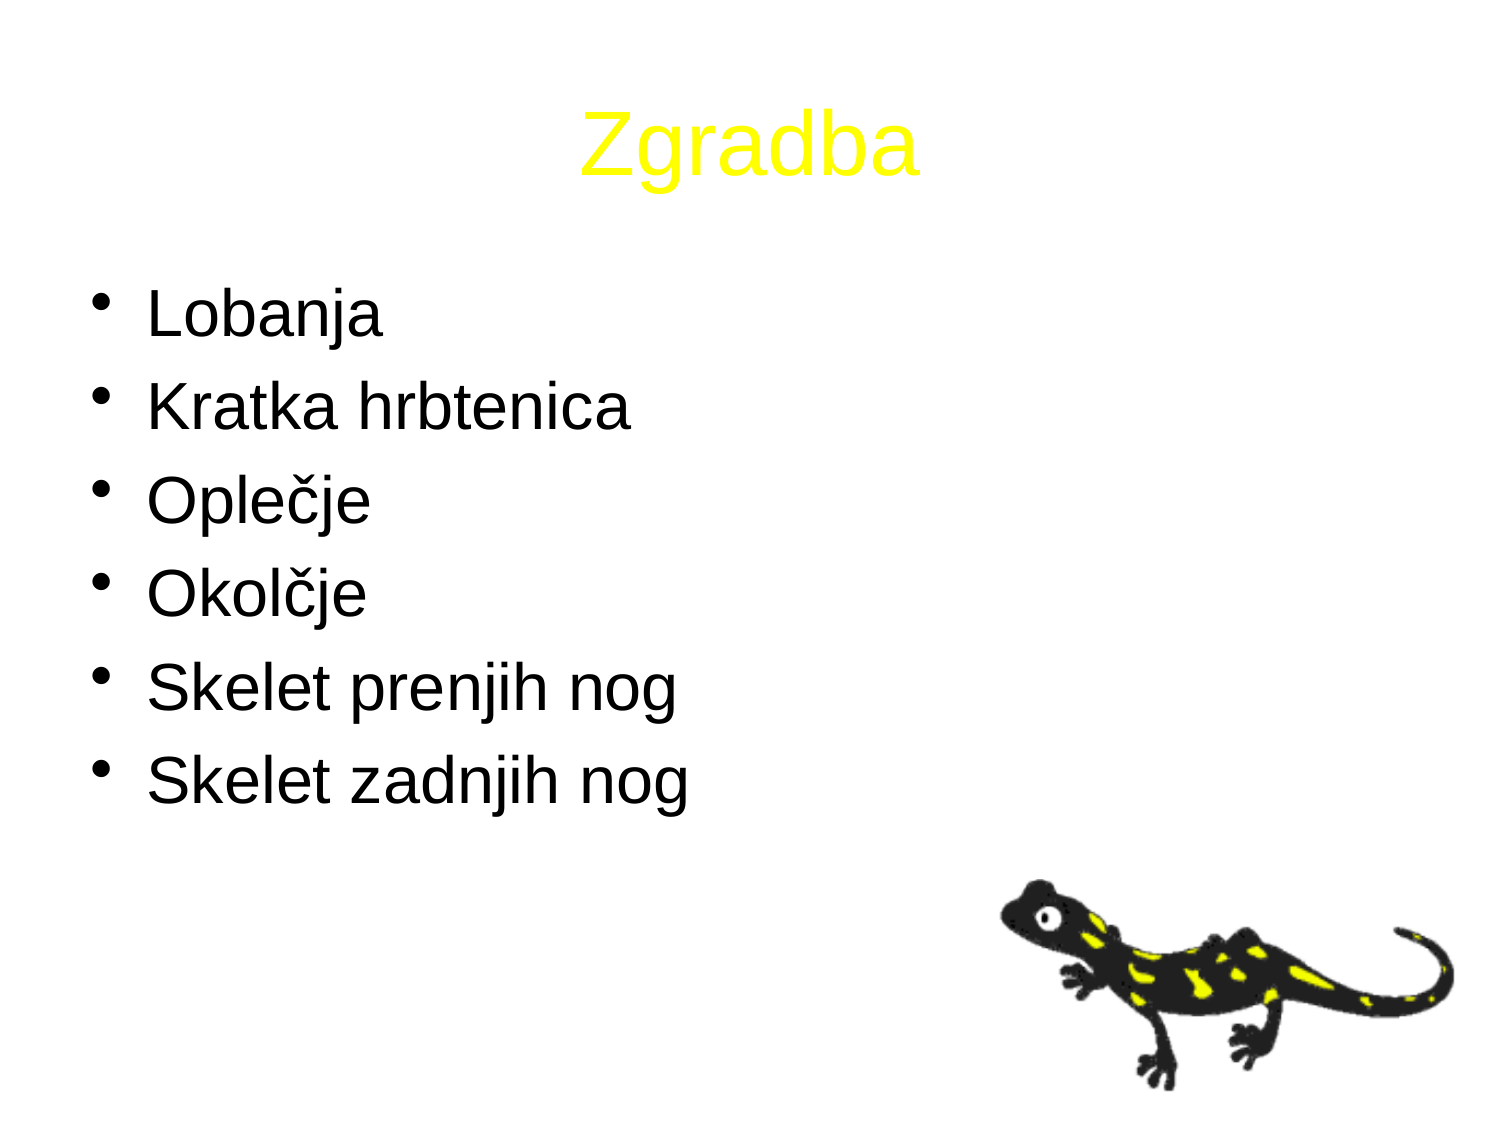

# Zgradba
Lobanja
Kratka hrbtenica
Oplečje
Okolčje
Skelet prenjih nog
Skelet zadnjih nog